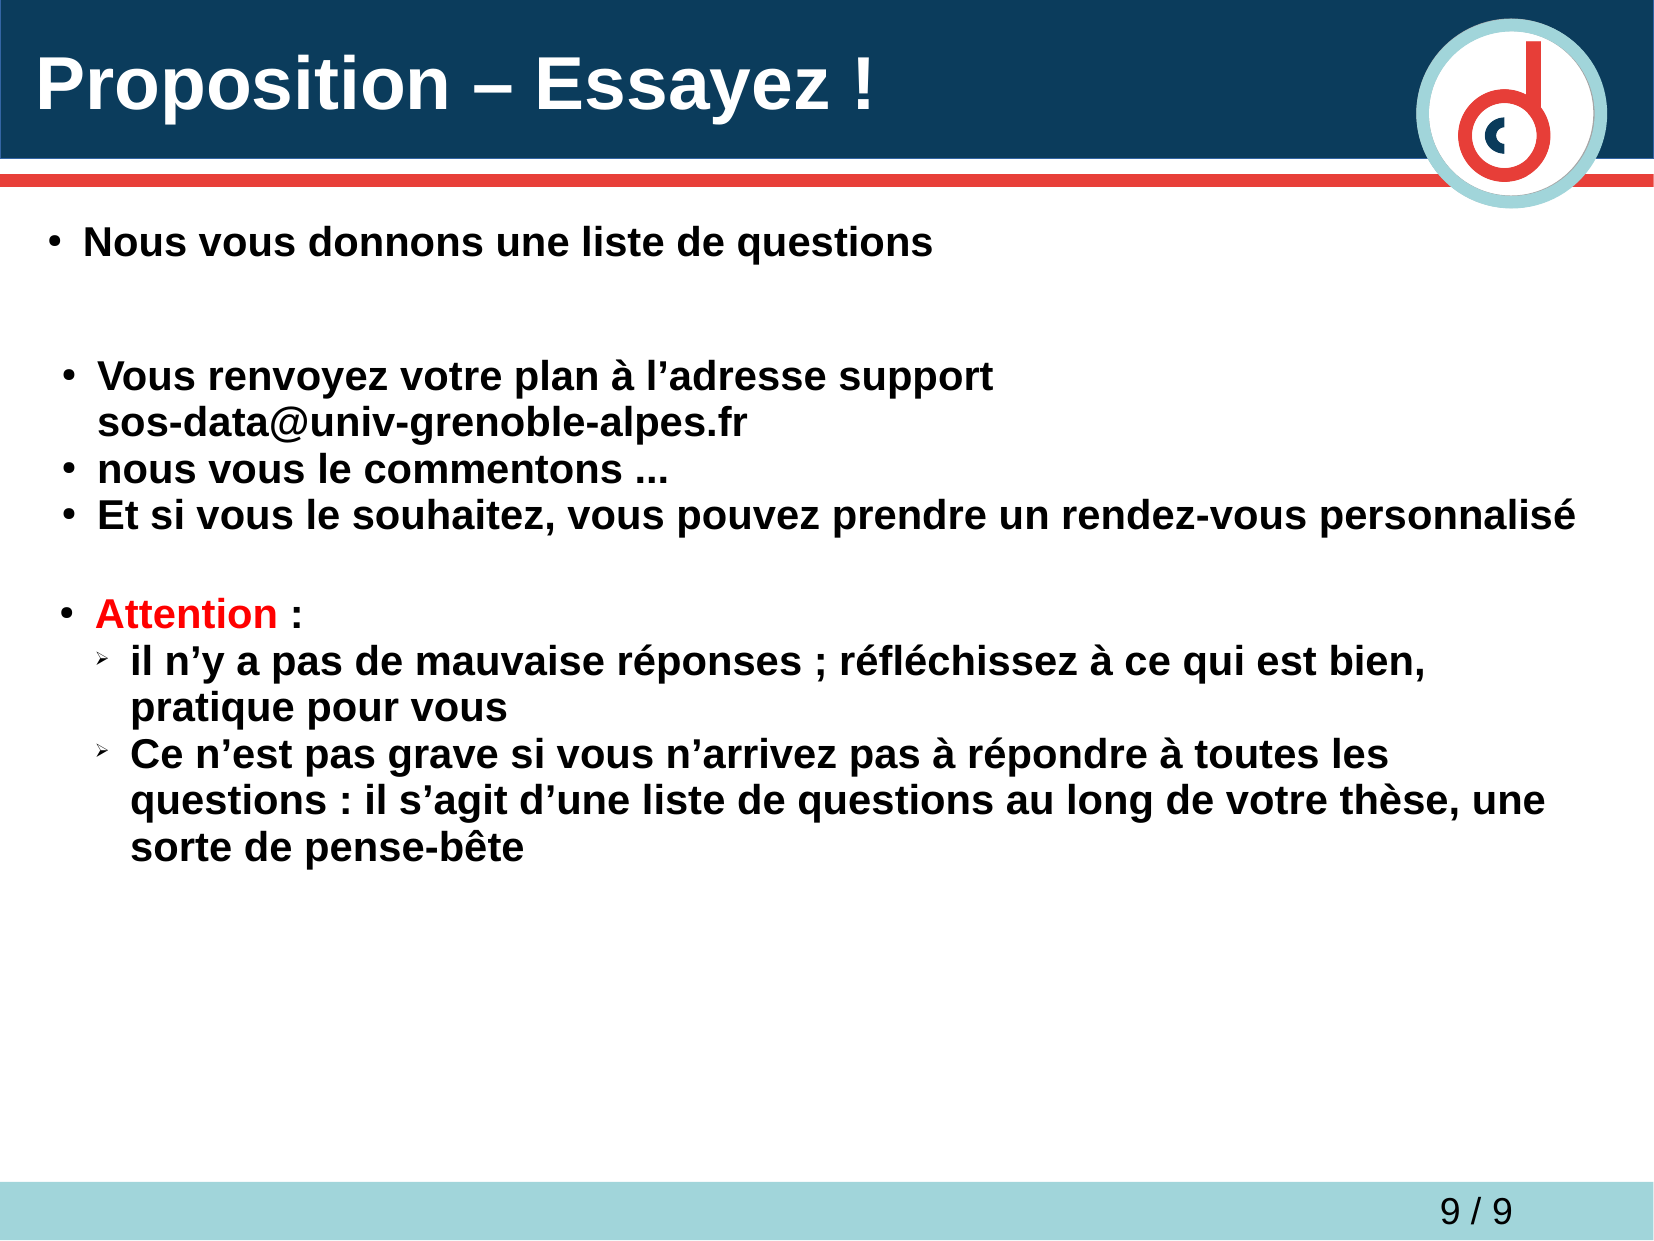

# Proposition – Essayez !
Nous vous donnons une liste de questions
Vous renvoyez votre plan à l’adresse support sos-data@univ-grenoble-alpes.fr
nous vous le commentons ...
Et si vous le souhaitez, vous pouvez prendre un rendez-vous personnalisé
Attention :
il n’y a pas de mauvaise réponses ; réfléchissez à ce qui est bien, pratique pour vous
Ce n’est pas grave si vous n’arrivez pas à répondre à toutes les questions : il s’agit d’une liste de questions au long de votre thèse, une sorte de pense-bête